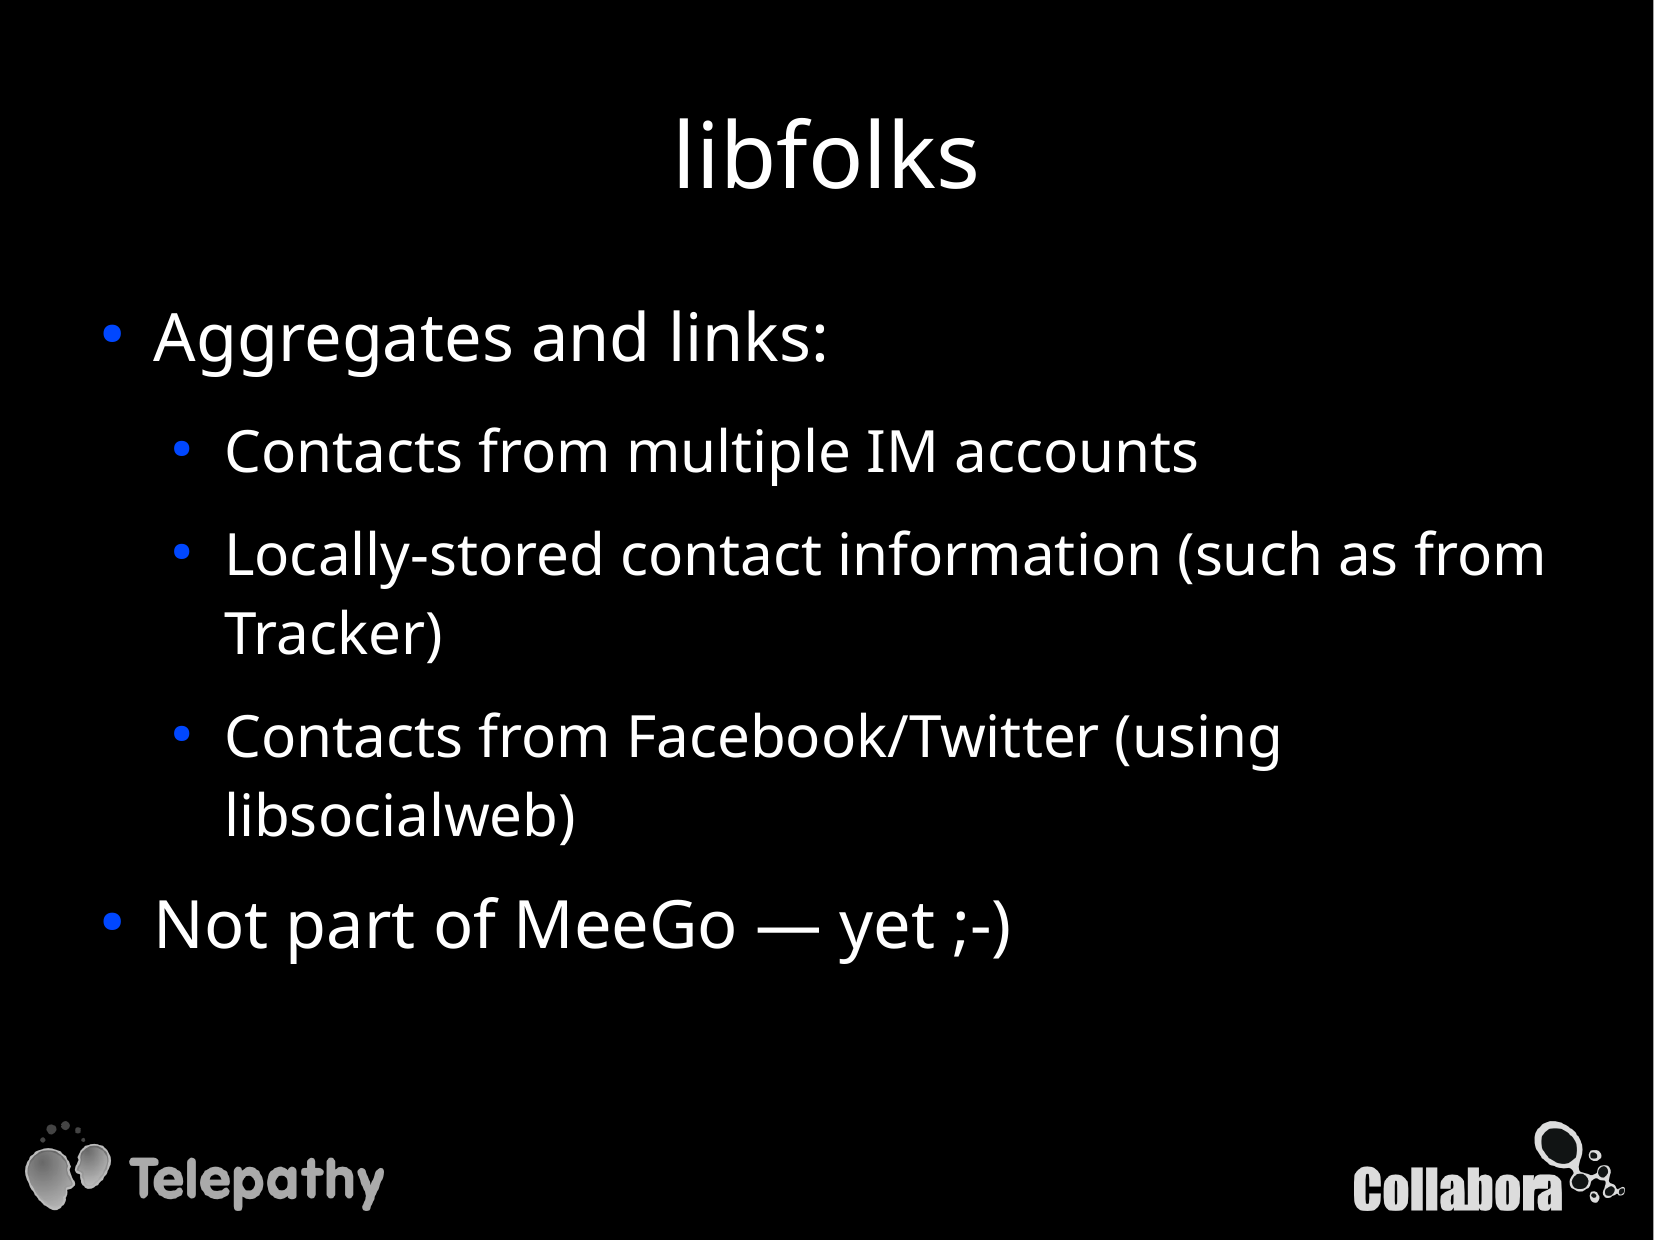

# libfolks
Aggregates and links:
Contacts from multiple IM accounts
Locally-stored contact information (such as from Tracker)
Contacts from Facebook/Twitter (using libsocialweb)
Not part of MeeGo — yet ;-)